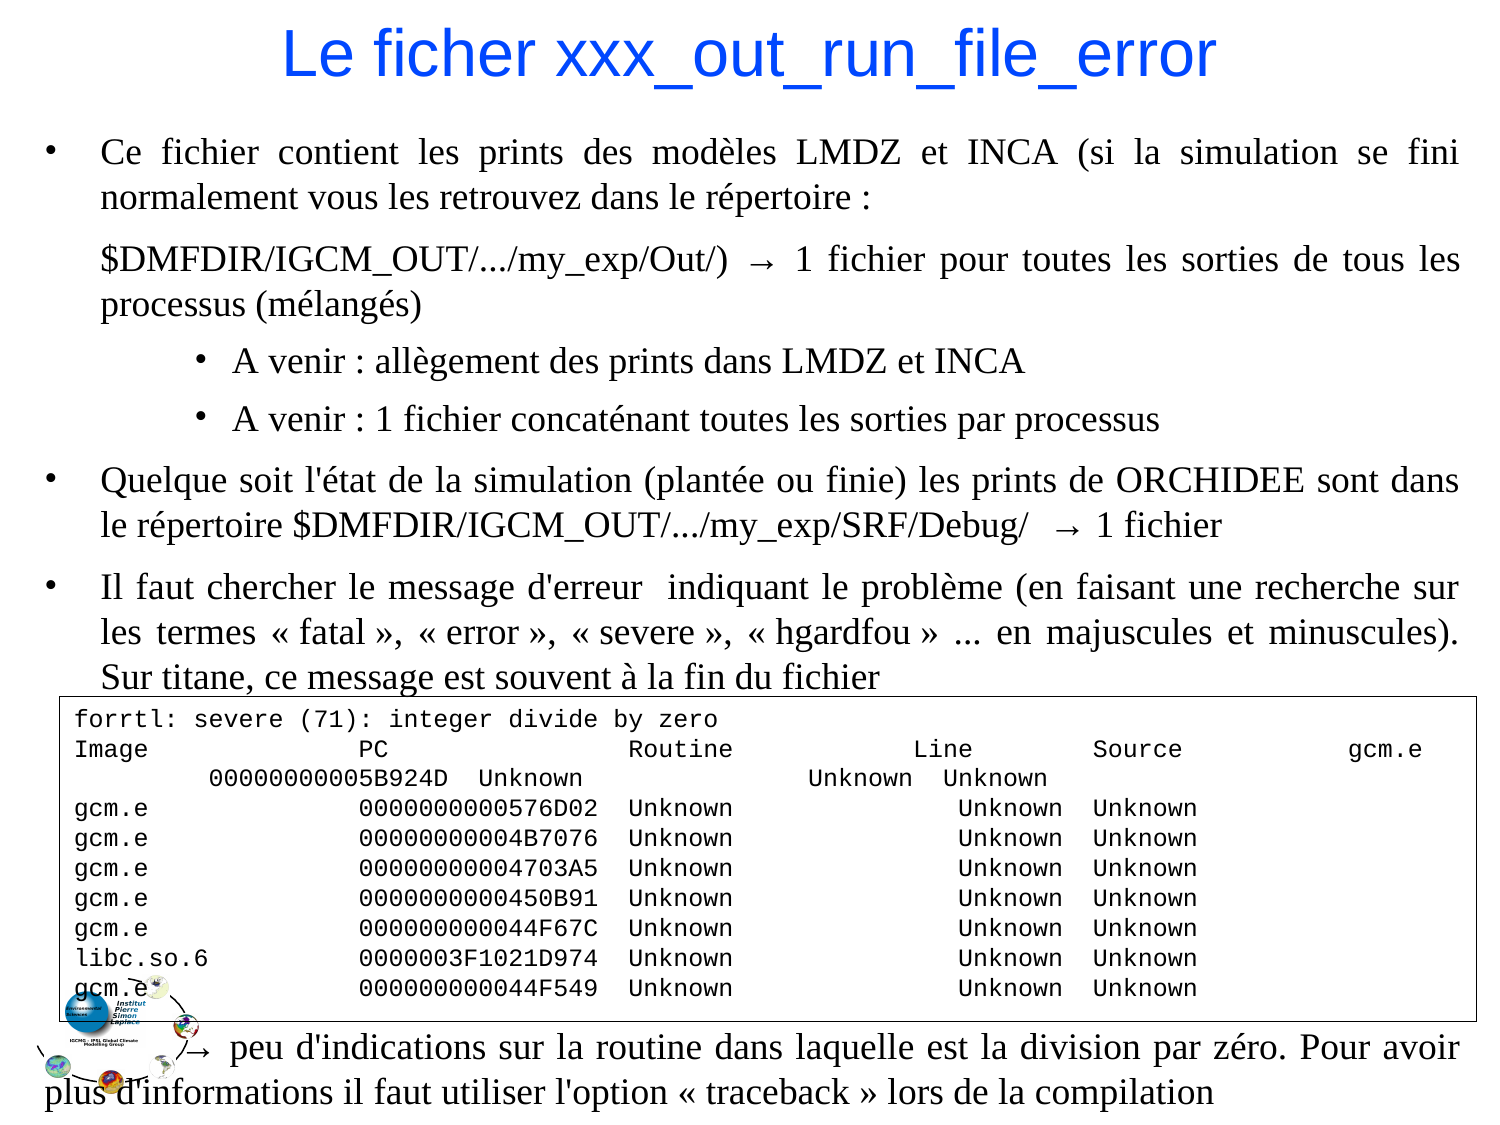

# Le ficher xxx_out_run_file_error
Ce fichier contient les prints des modèles LMDZ et INCA (si la simulation se fini normalement vous les retrouvez dans le répertoire :
$DMFDIR/IGCM_OUT/.../my_exp/Out/) → 1 fichier pour toutes les sorties de tous les processus (mélangés)
A venir : allègement des prints dans LMDZ et INCA
A venir : 1 fichier concaténant toutes les sorties par processus
Quelque soit l'état de la simulation (plantée ou finie) les prints de ORCHIDEE sont dans le répertoire $DMFDIR/IGCM_OUT/.../my_exp/SRF/Debug/ → 1 fichier
Il faut chercher le message d'erreur indiquant le problème (en faisant une recherche sur les termes « fatal », « error », « severe », « hgardfou » ... en majuscules et minuscules). Sur titane, ce message est souvent à la fin du fichier
 → peu d'indications sur la routine dans laquelle est la division par zéro. Pour avoir plus d'informations il faut utiliser l'option « traceback » lors de la compilation
forrtl: severe (71): integer divide by zero
Image PC Routine Line Source gcm.e 00000000005B924D Unknown Unknown Unknown
gcm.e 0000000000576D02 Unknown Unknown Unknown
gcm.e 00000000004B7076 Unknown Unknown Unknown
gcm.e 00000000004703A5 Unknown Unknown Unknown
gcm.e 0000000000450B91 Unknown Unknown Unknown
gcm.e 000000000044F67C Unknown Unknown Unknown
libc.so.6 0000003F1021D974 Unknown Unknown Unknown
gcm.e 000000000044F549 Unknown Unknown Unknown